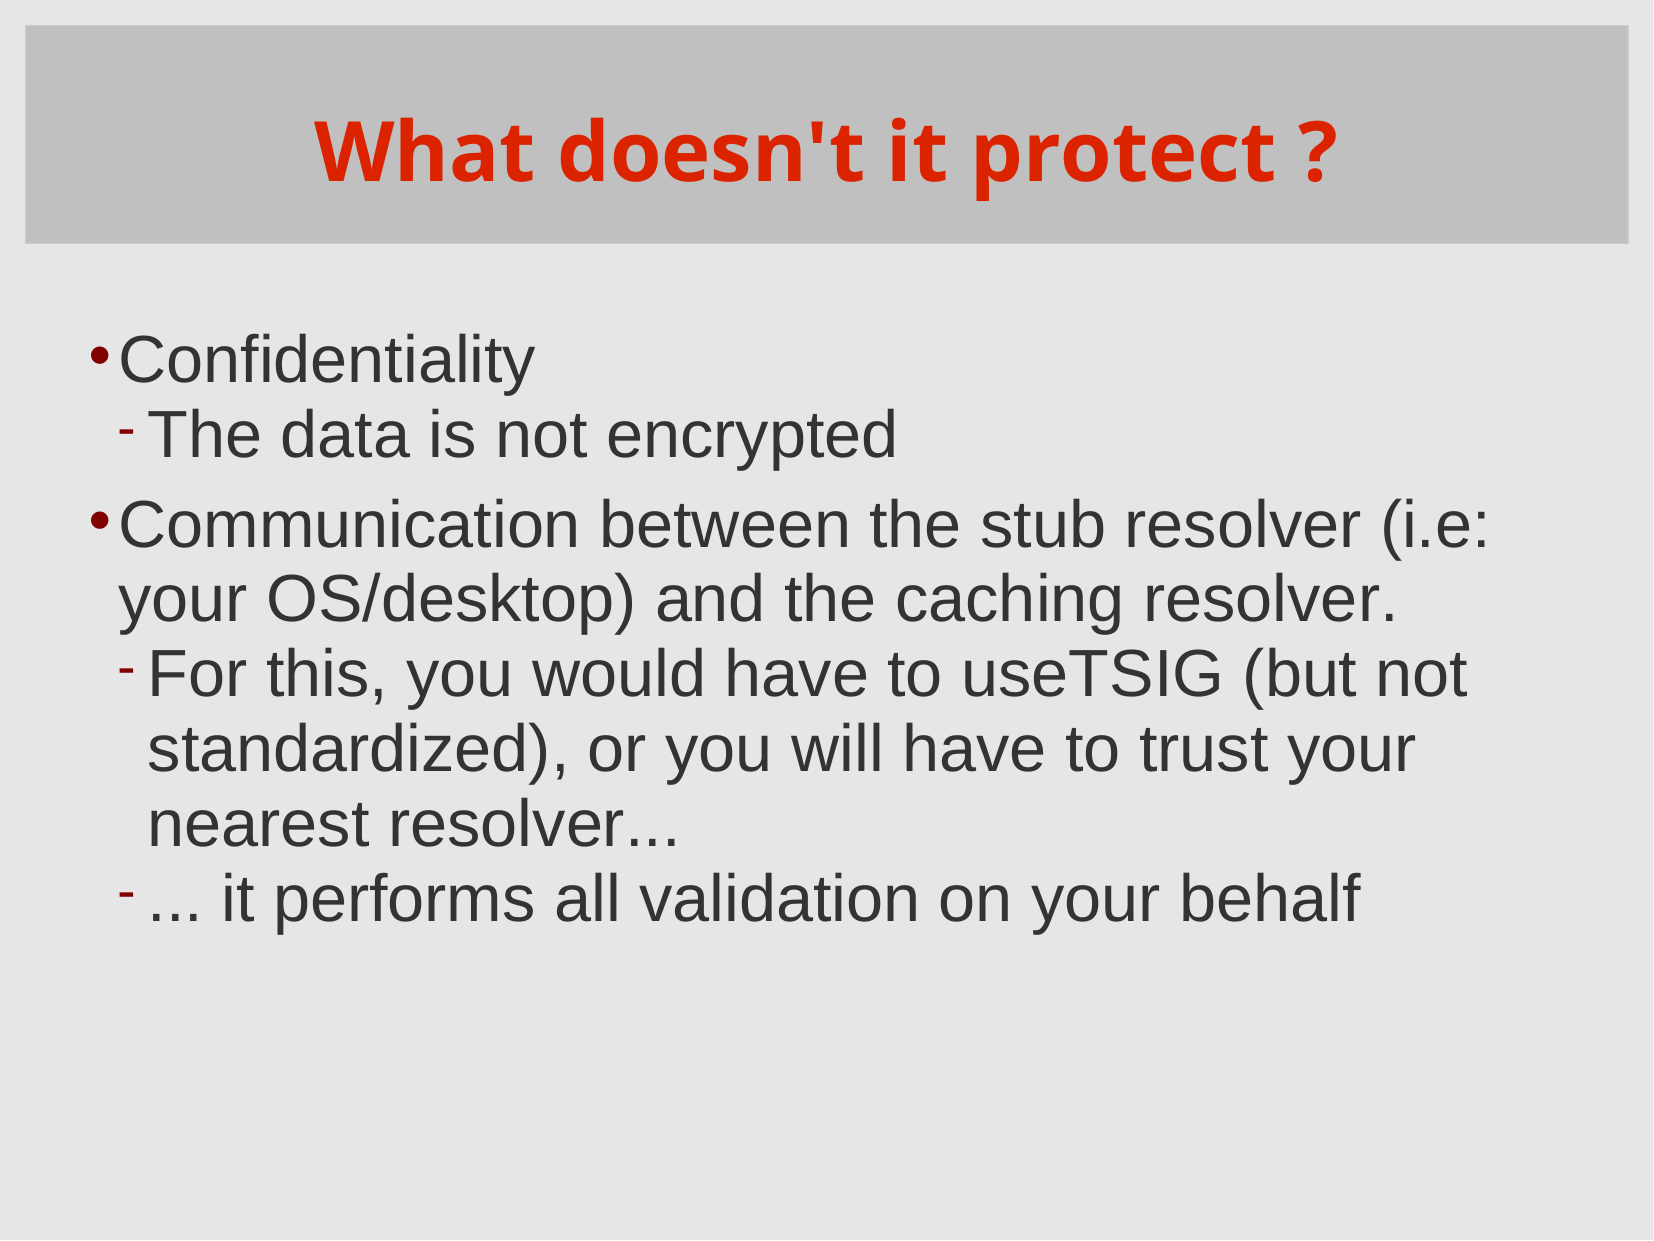

# What doesn't it protect ?
Confidentiality
The data is not encrypted
Communication between the stub resolver (i.e: your OS/desktop) and the caching resolver.
For this, you would have to useTSIG (but not standardized), or you will have to trust your nearest resolver...
... it performs all validation on your behalf